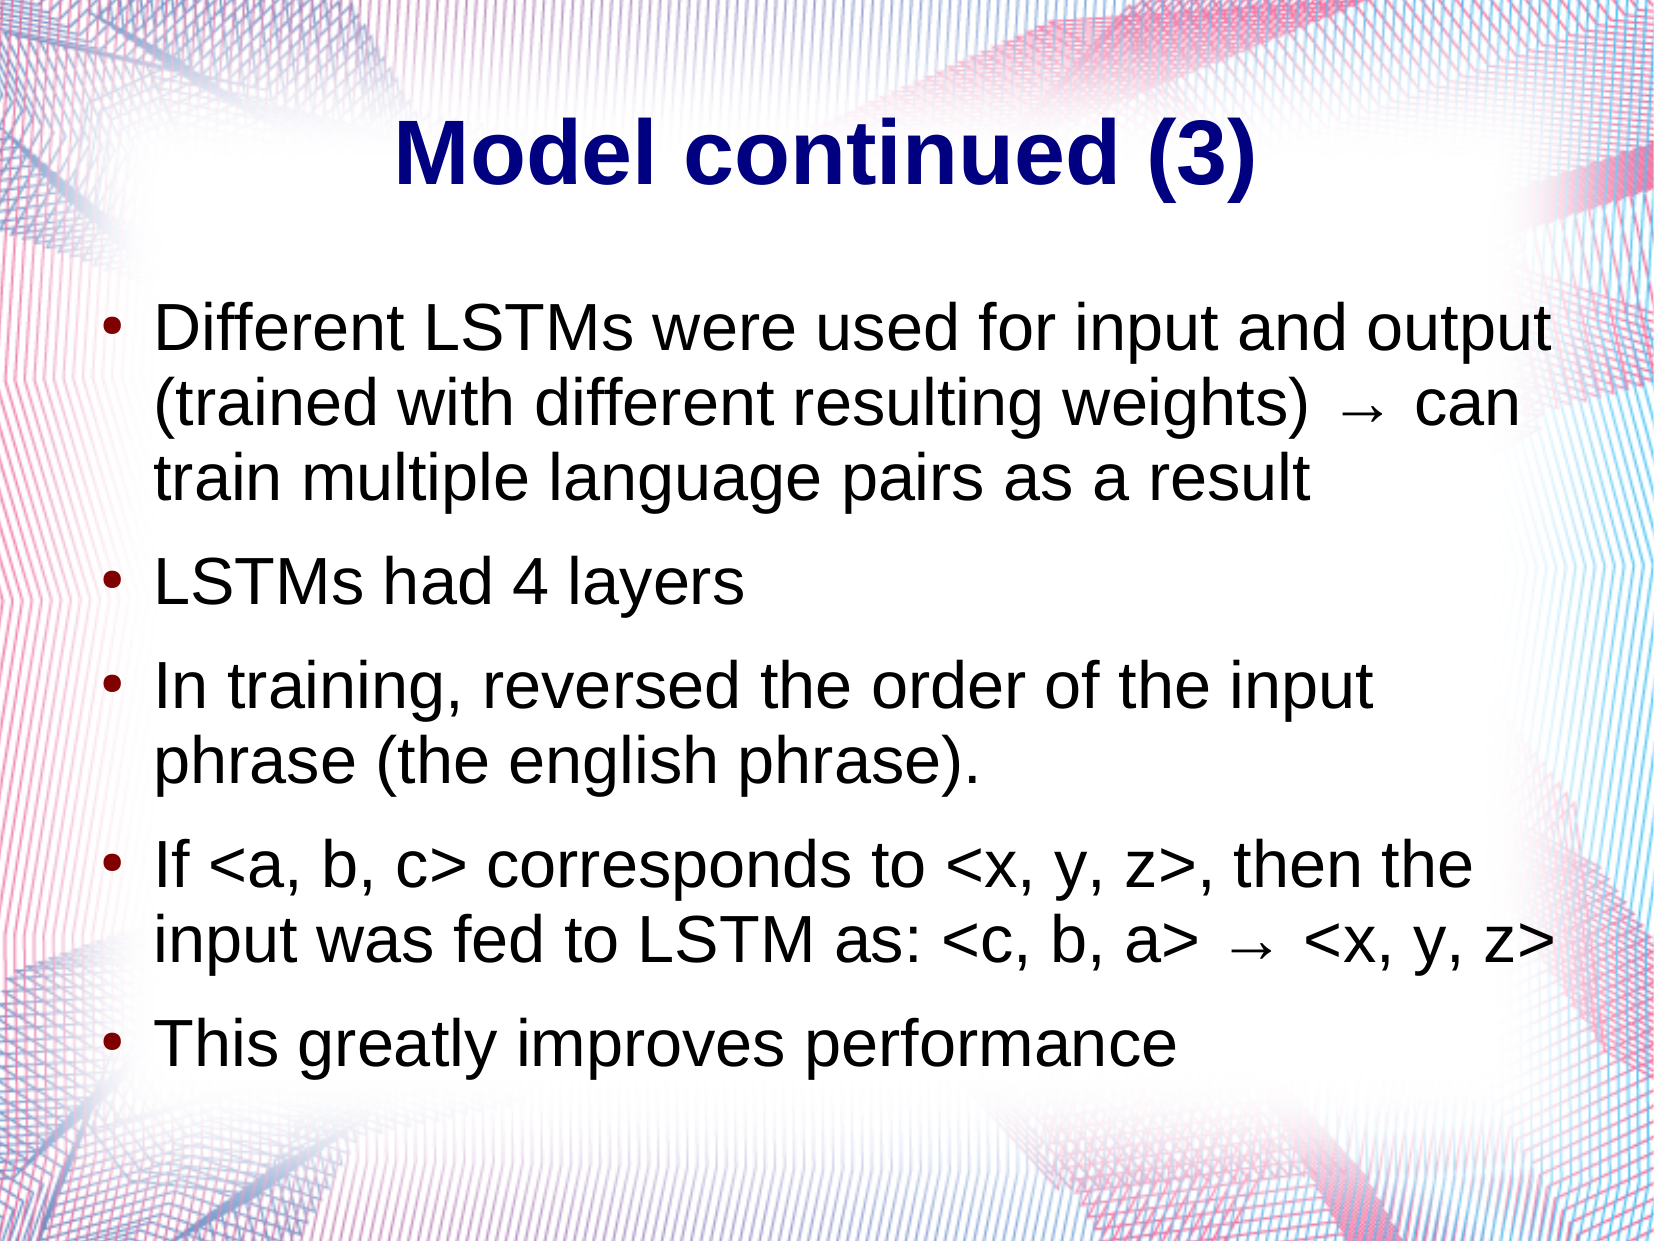

# Model continued (3)
Different LSTMs were used for input and output (trained with different resulting weights) → can train multiple language pairs as a result
LSTMs had 4 layers
In training, reversed the order of the input phrase (the english phrase).
If <a, b, c> corresponds to <x, y, z>, then the input was fed to LSTM as: <c, b, a> → <x, y, z>
This greatly improves performance